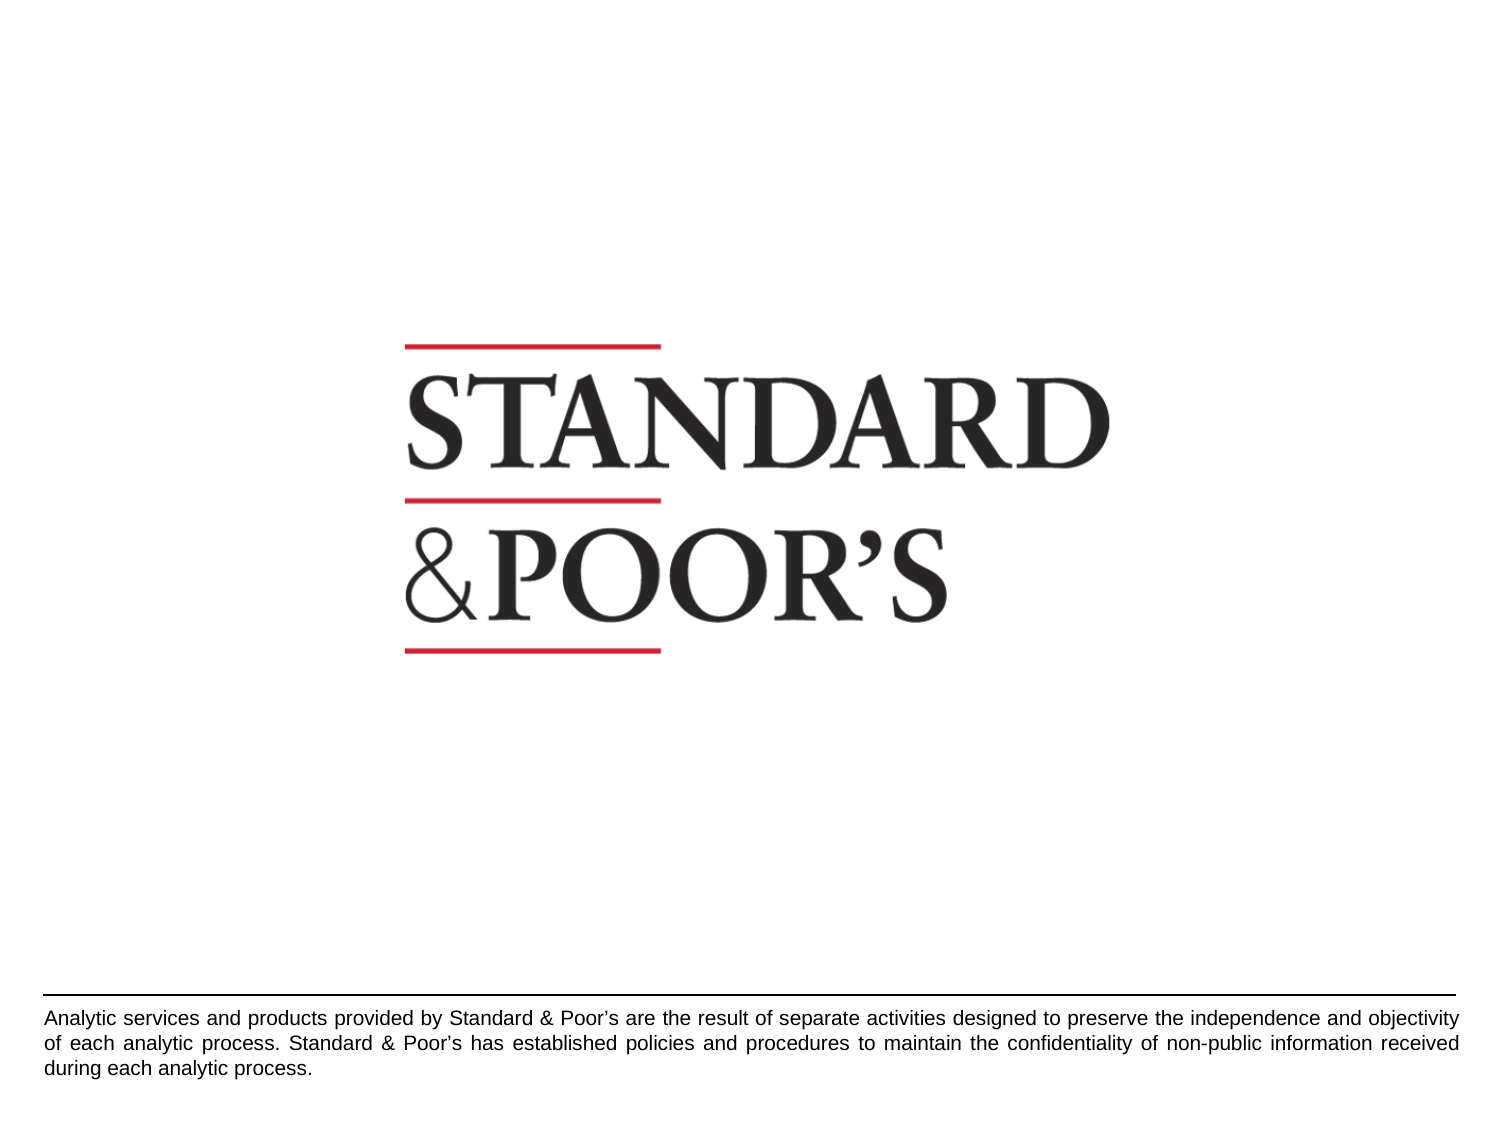

Analytic services and products provided by Standard & Poor’s are the result of separate activities designed to preserve the independence and objectivity of each analytic process. Standard & Poor’s has established policies and procedures to maintain the confidentiality of non-public information received during each analytic process.